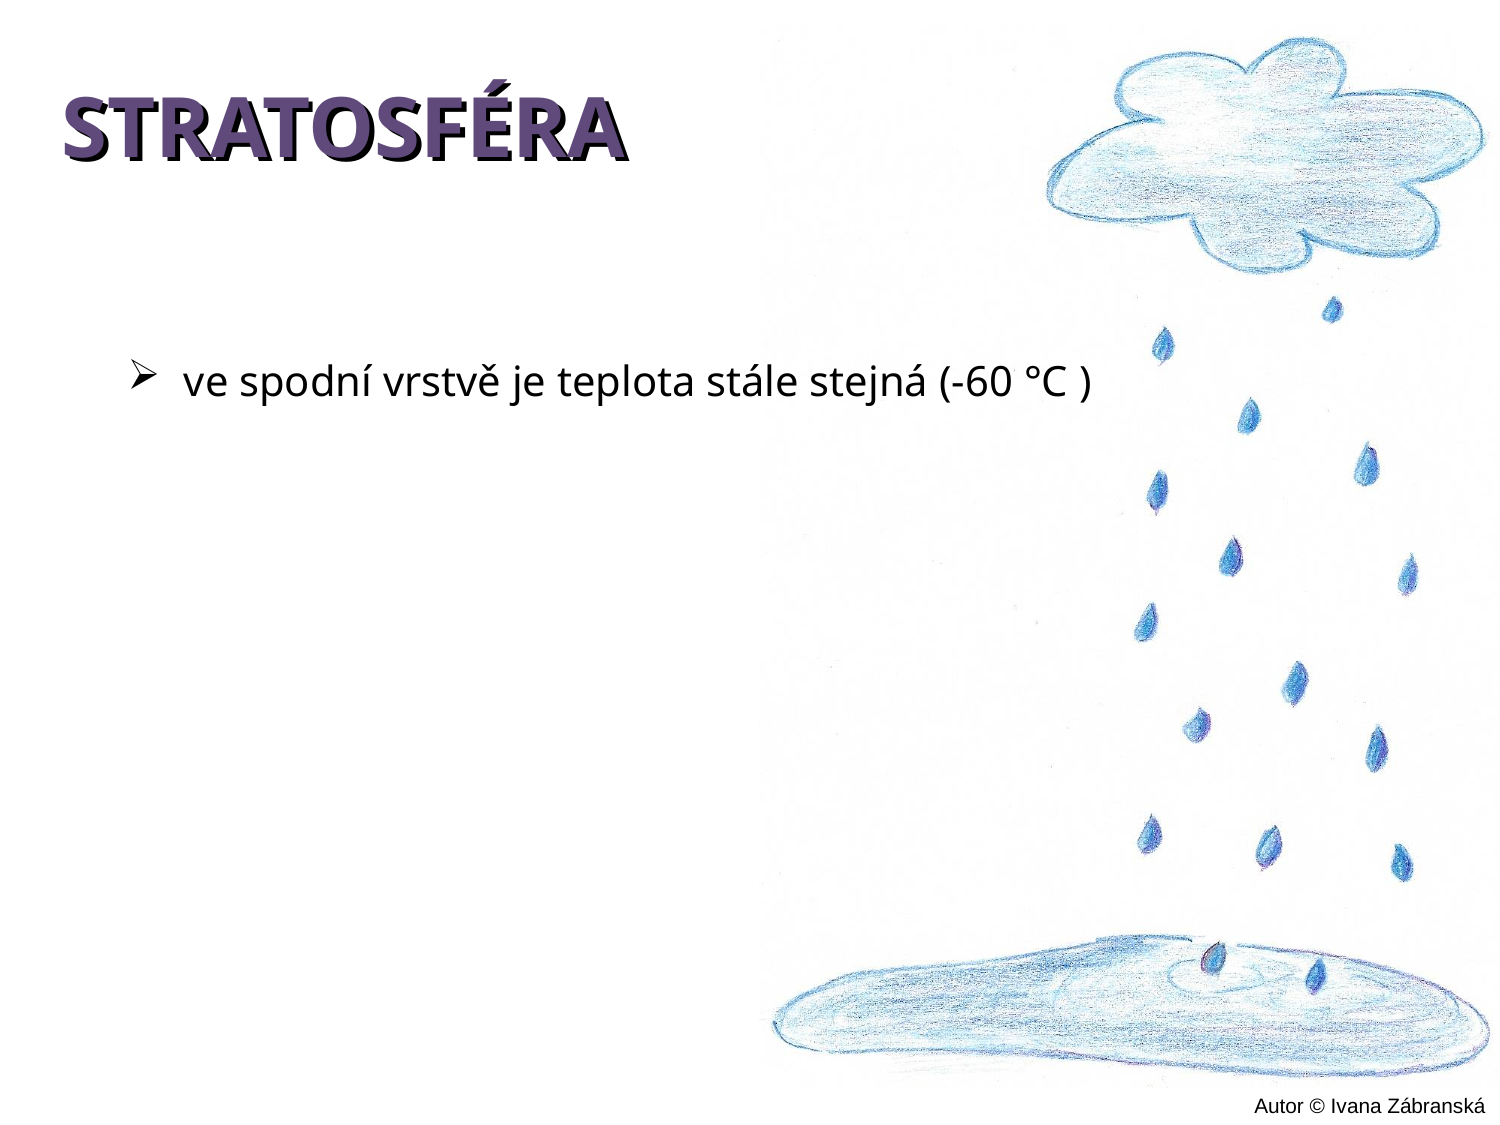

# STRATOSFÉRA
ve spodní vrstvě je teplota stále stejná (-60 °C )
Autor © Ivana Zábranská